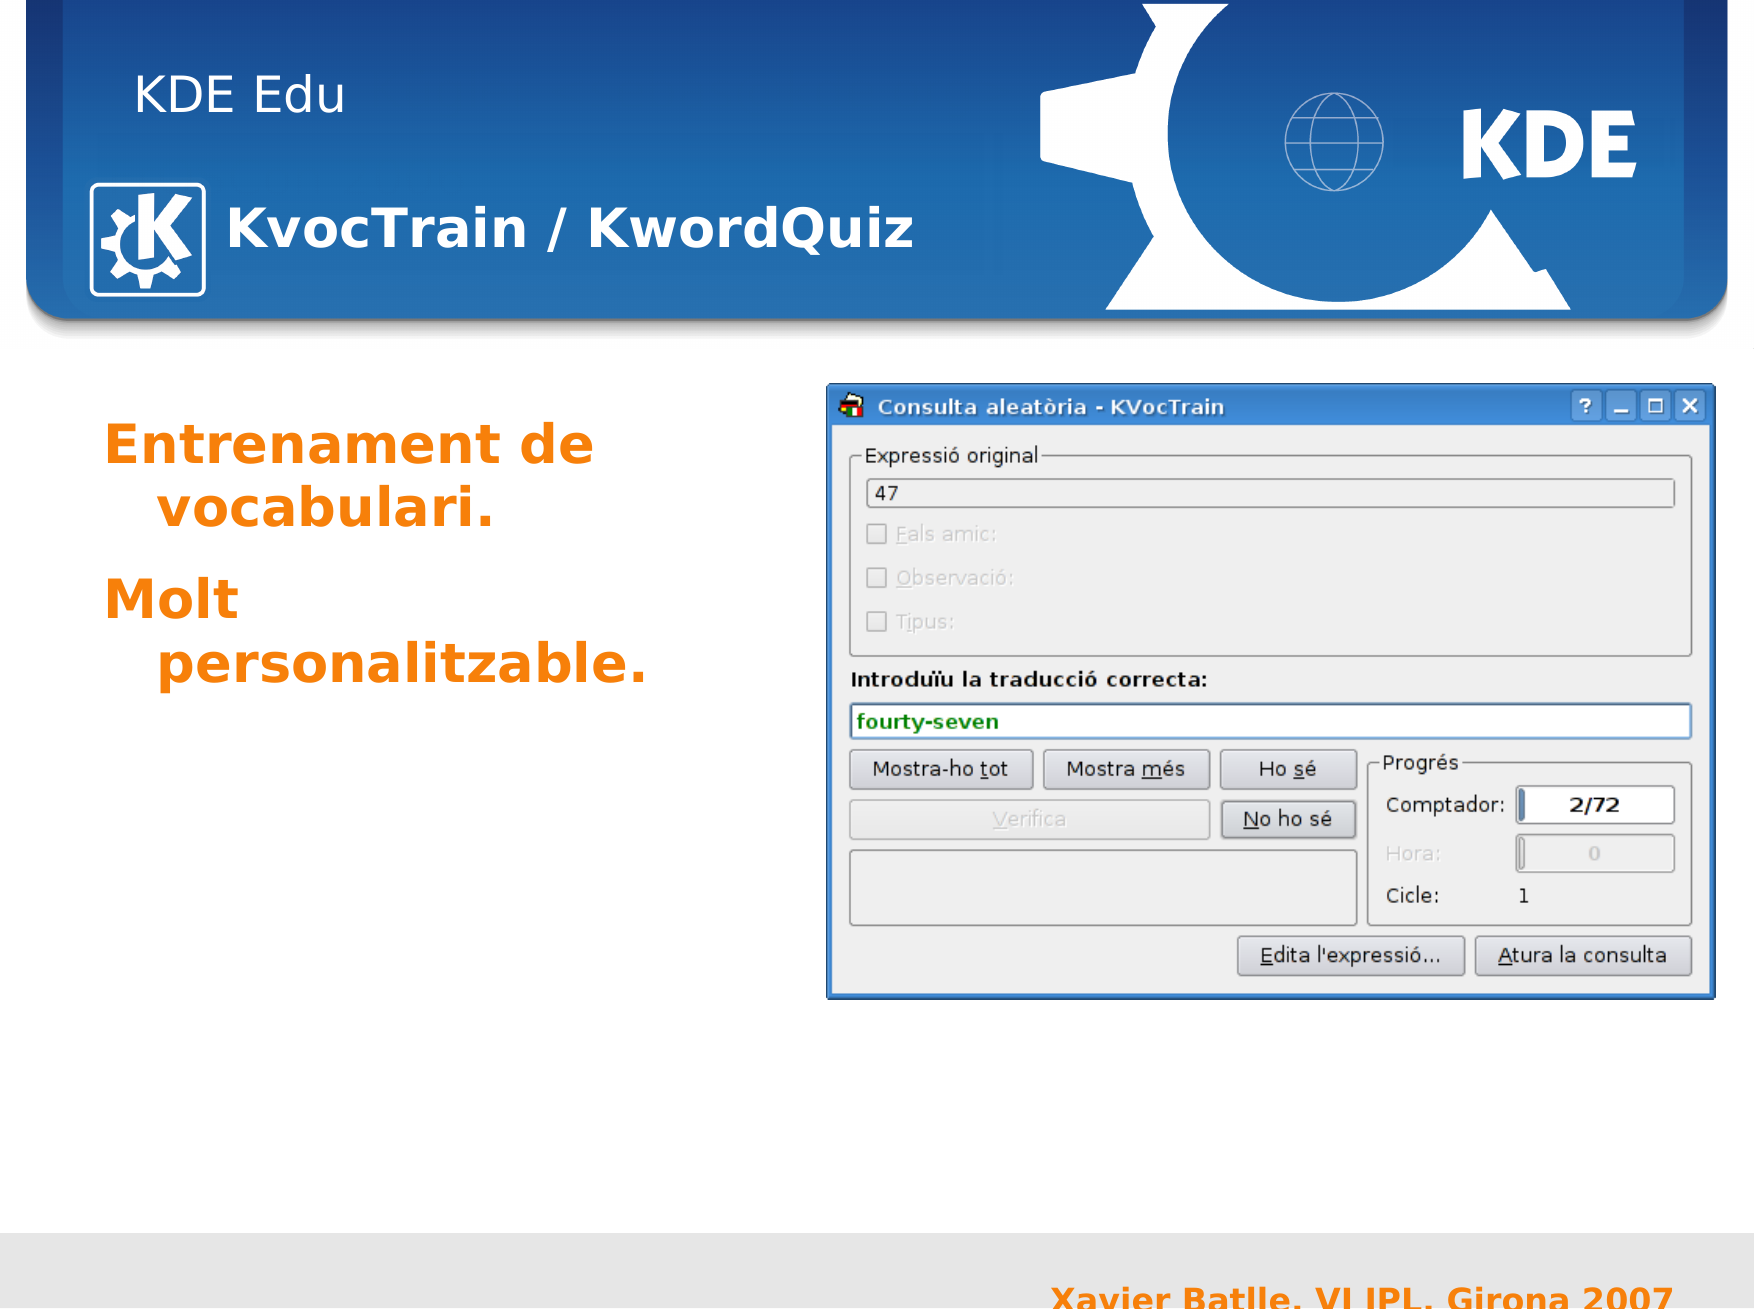

# KvocTrain / KwordQuiz
Entrenament de vocabulari.
Molt personalitzable.